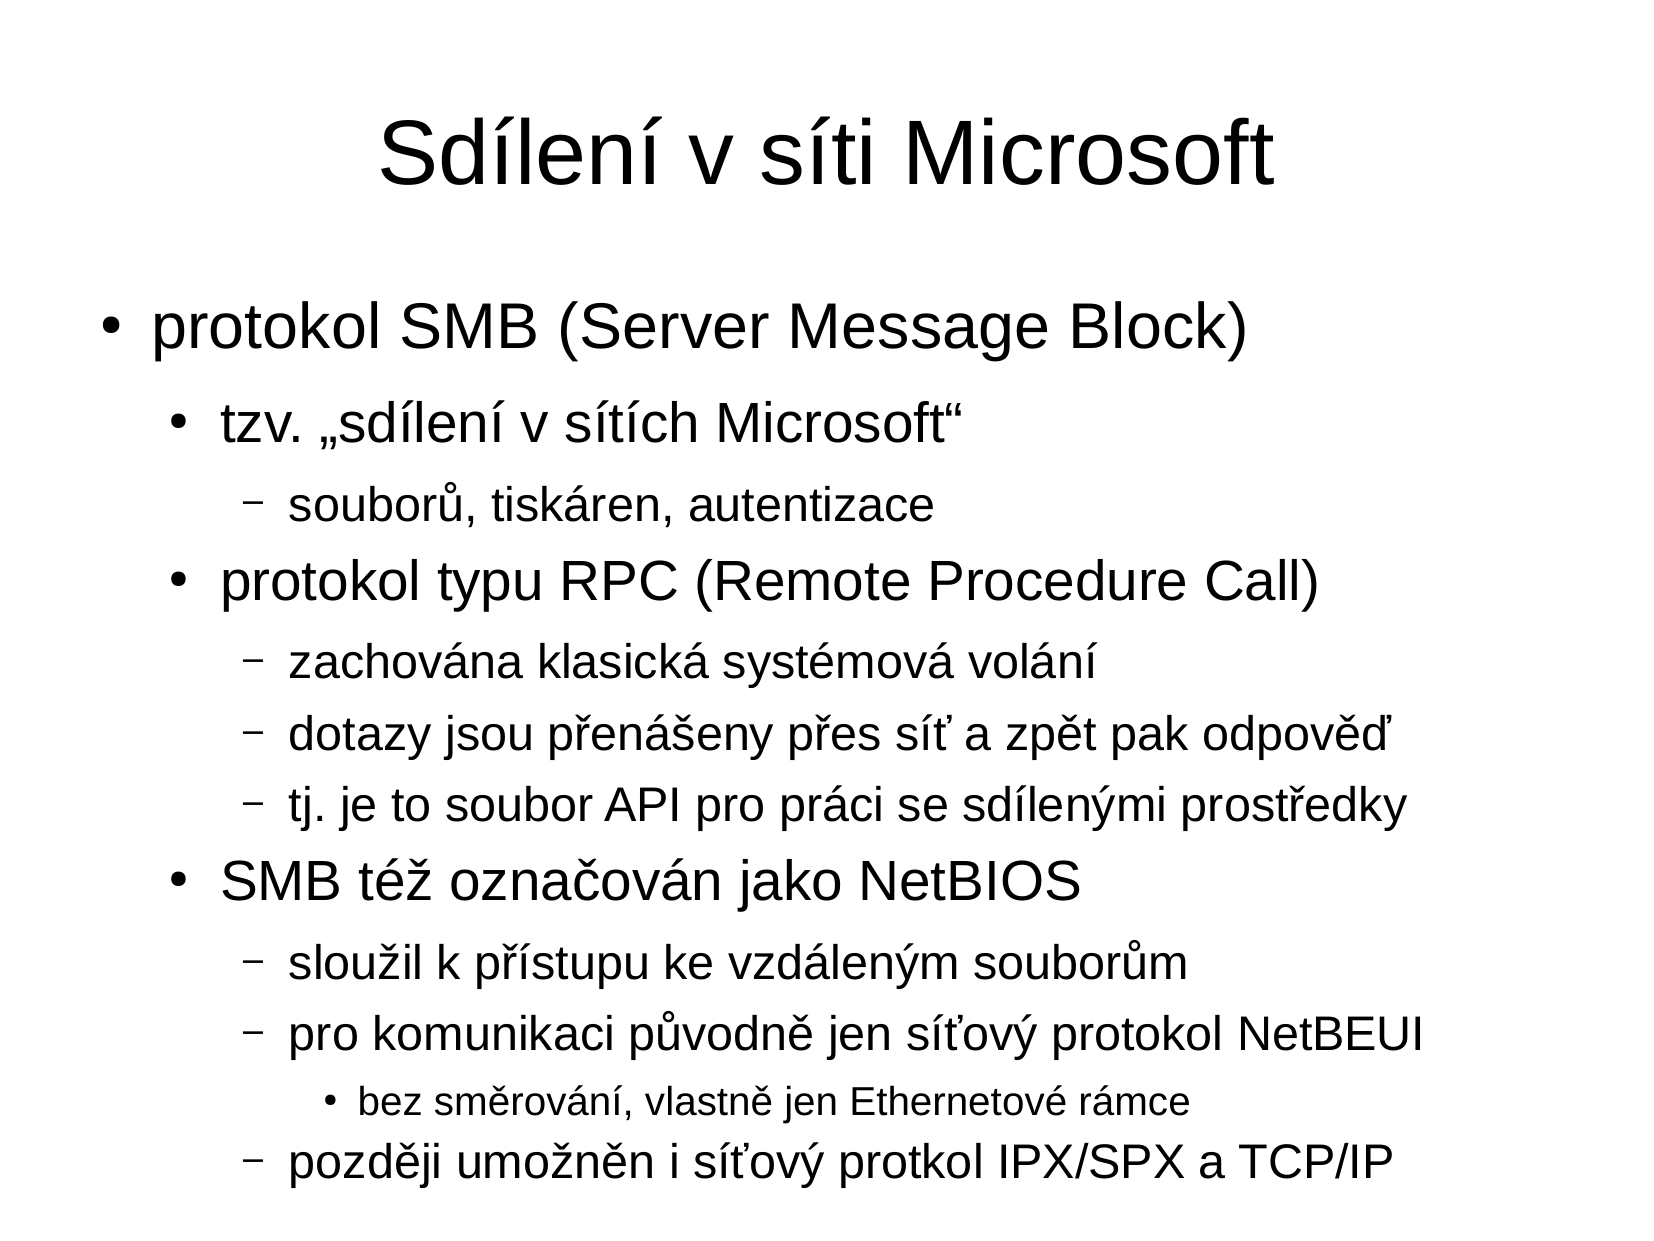

# Sdílení v síti Microsoft
protokol SMB (Server Message Block)
tzv. „sdílení v sítích Microsoft“
souborů, tiskáren, autentizace
protokol typu RPC (Remote Procedure Call)
zachována klasická systémová volání
dotazy jsou přenášeny přes síť a zpět pak odpověď
tj. je to soubor API pro práci se sdílenými prostředky
SMB též označován jako NetBIOS
sloužil k přístupu ke vzdáleným souborům
pro komunikaci původně jen síťový protokol NetBEUI
bez směrování, vlastně jen Ethernetové rámce
později umožněn i síťový protkol IPX/SPX a TCP/IP